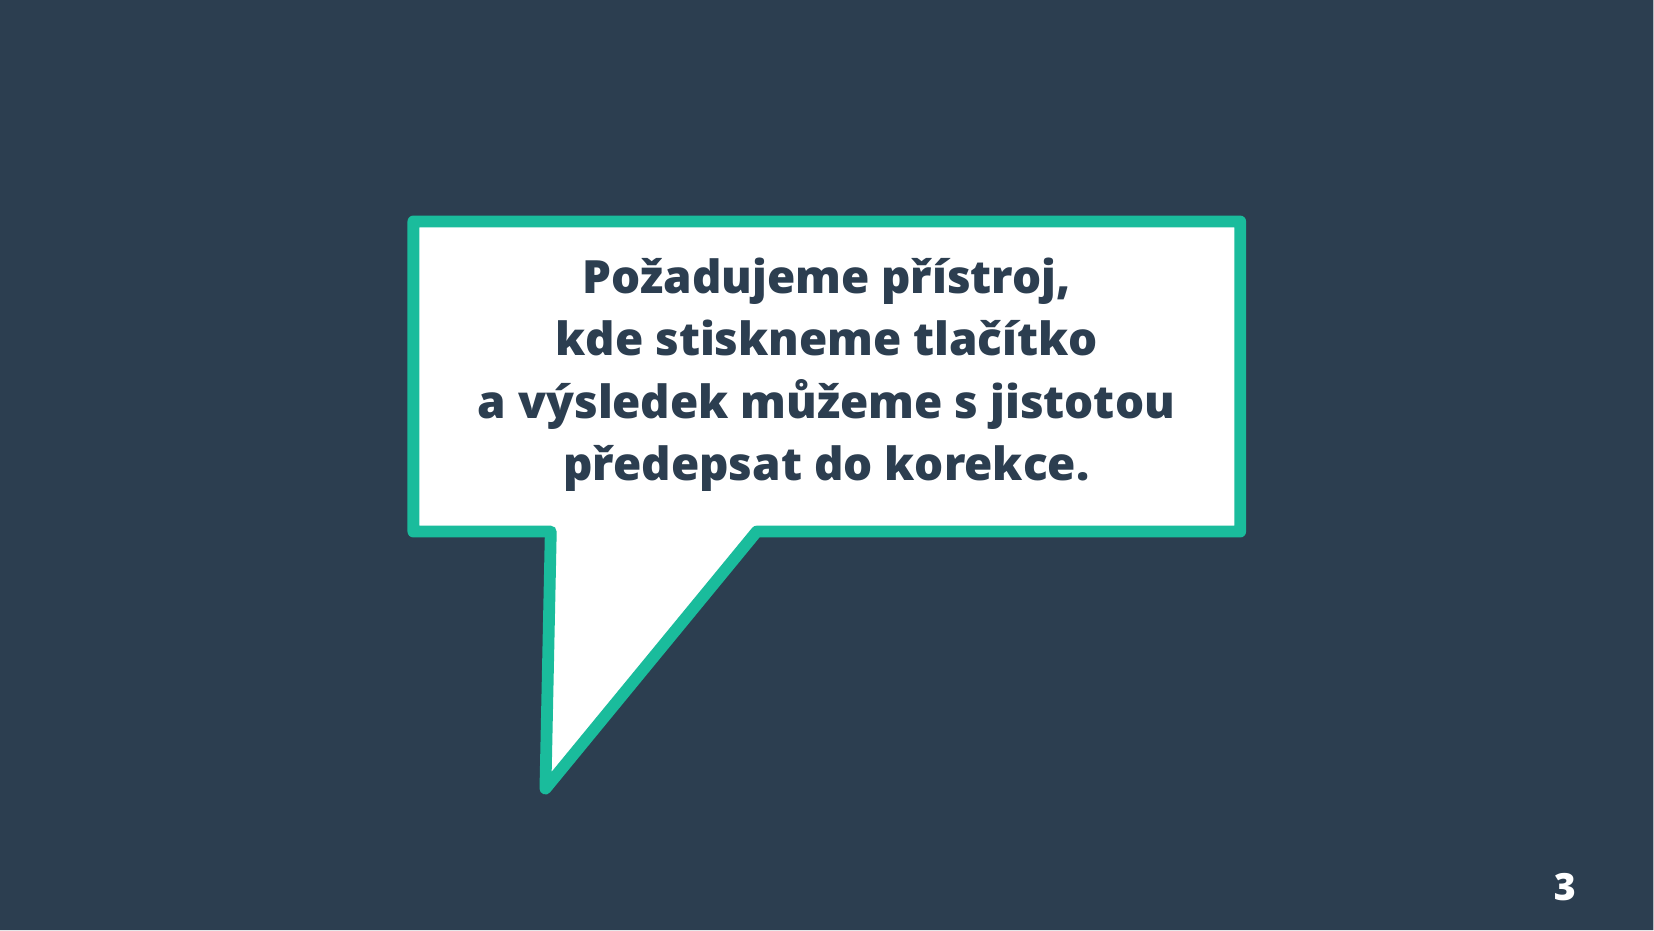

# Požadujeme přístroj, kde stiskneme tlačítko a výsledek můžeme s jistotou předepsat do korekce.
3